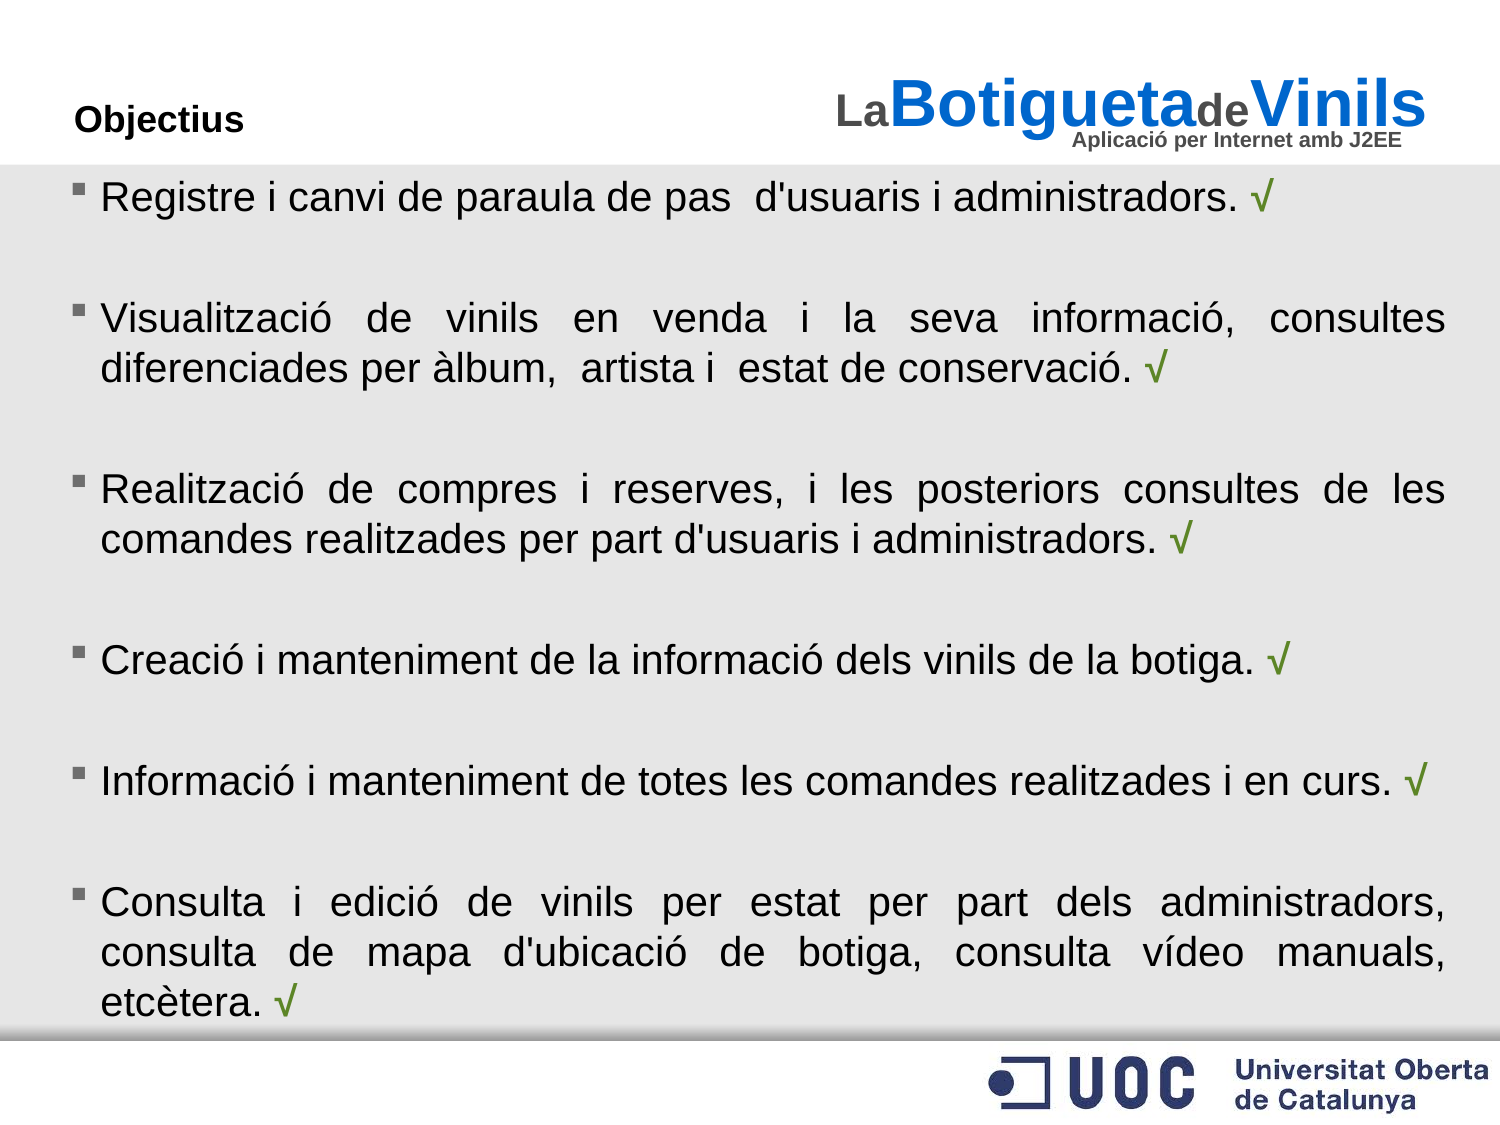

LaBotiguetadeVinils
Objectius
Aplicació per Internet amb J2EE
# Registre i canvi de paraula de pas d'usuaris i administradors. √
Visualització de vinils en venda i la seva informació, consultes diferenciades per àlbum, artista i estat de conservació. √
Realització de compres i reserves, i les posteriors consultes de les comandes realitzades per part d'usuaris i administradors. √
Creació i manteniment de la informació dels vinils de la botiga. √
Informació i manteniment de totes les comandes realitzades i en curs. √
Consulta i edició de vinils per estat per part dels administradors, consulta de mapa d'ubicació de botiga, consulta vídeo manuals, etcètera. √
Here comes your footer